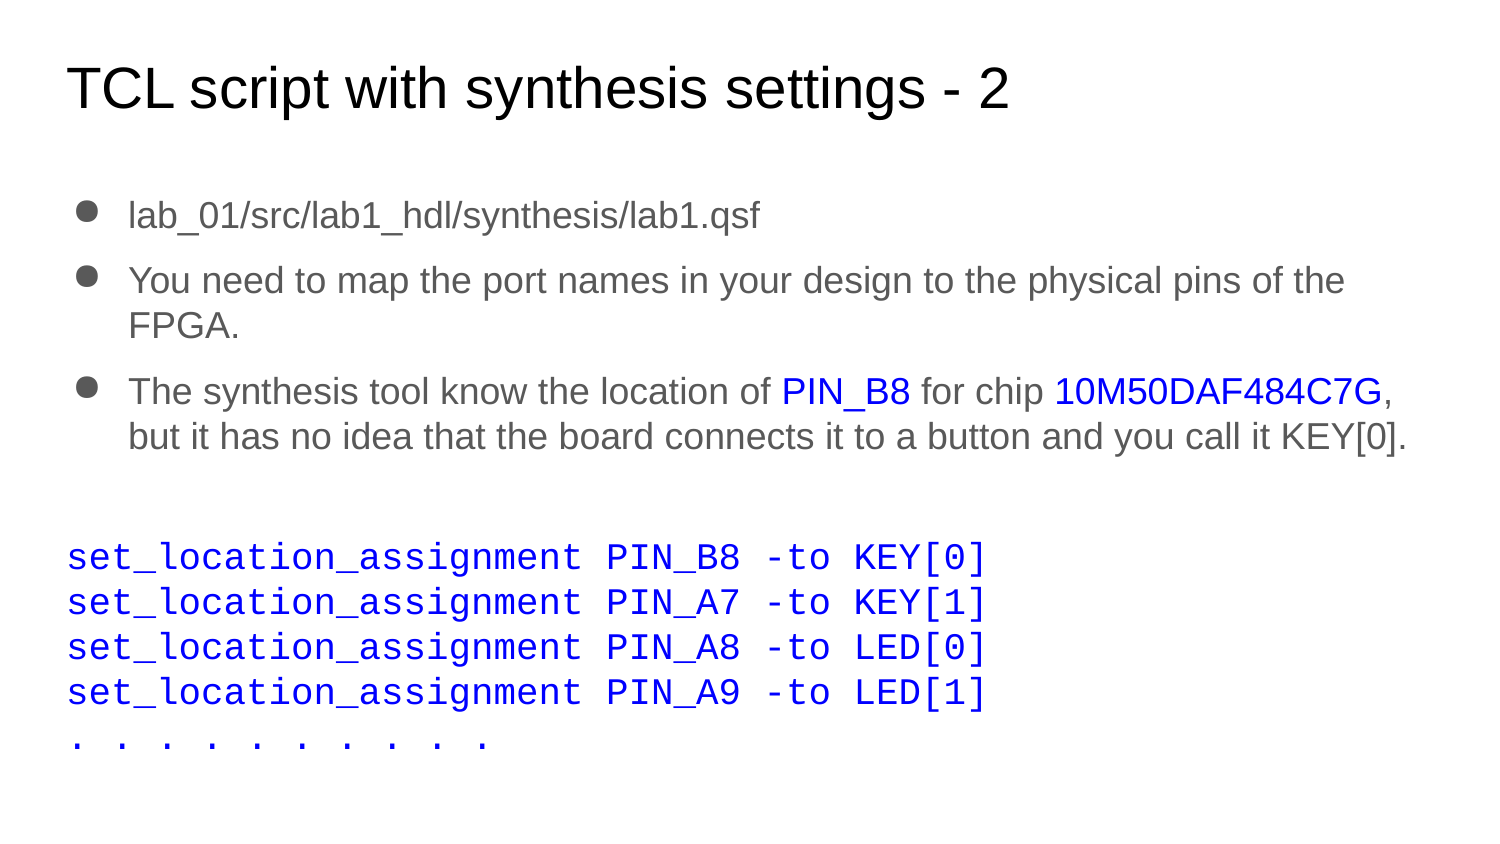

# TCL script with synthesis settings - 2
lab_01/src/lab1_hdl/synthesis/lab1.qsf
You need to map the port names in your design to the physical pins of the FPGA.
The synthesis tool know the location of PIN_B8 for chip 10M50DAF484C7G, but it has no idea that the board connects it to a button and you call it KEY[0].
set_location_assignment PIN_B8 -to KEY[0]
set_location_assignment PIN_A7 -to KEY[1]
set_location_assignment PIN_A8 -to LED[0]
set_location_assignment PIN_A9 -to LED[1]
. . . . . . . . . .